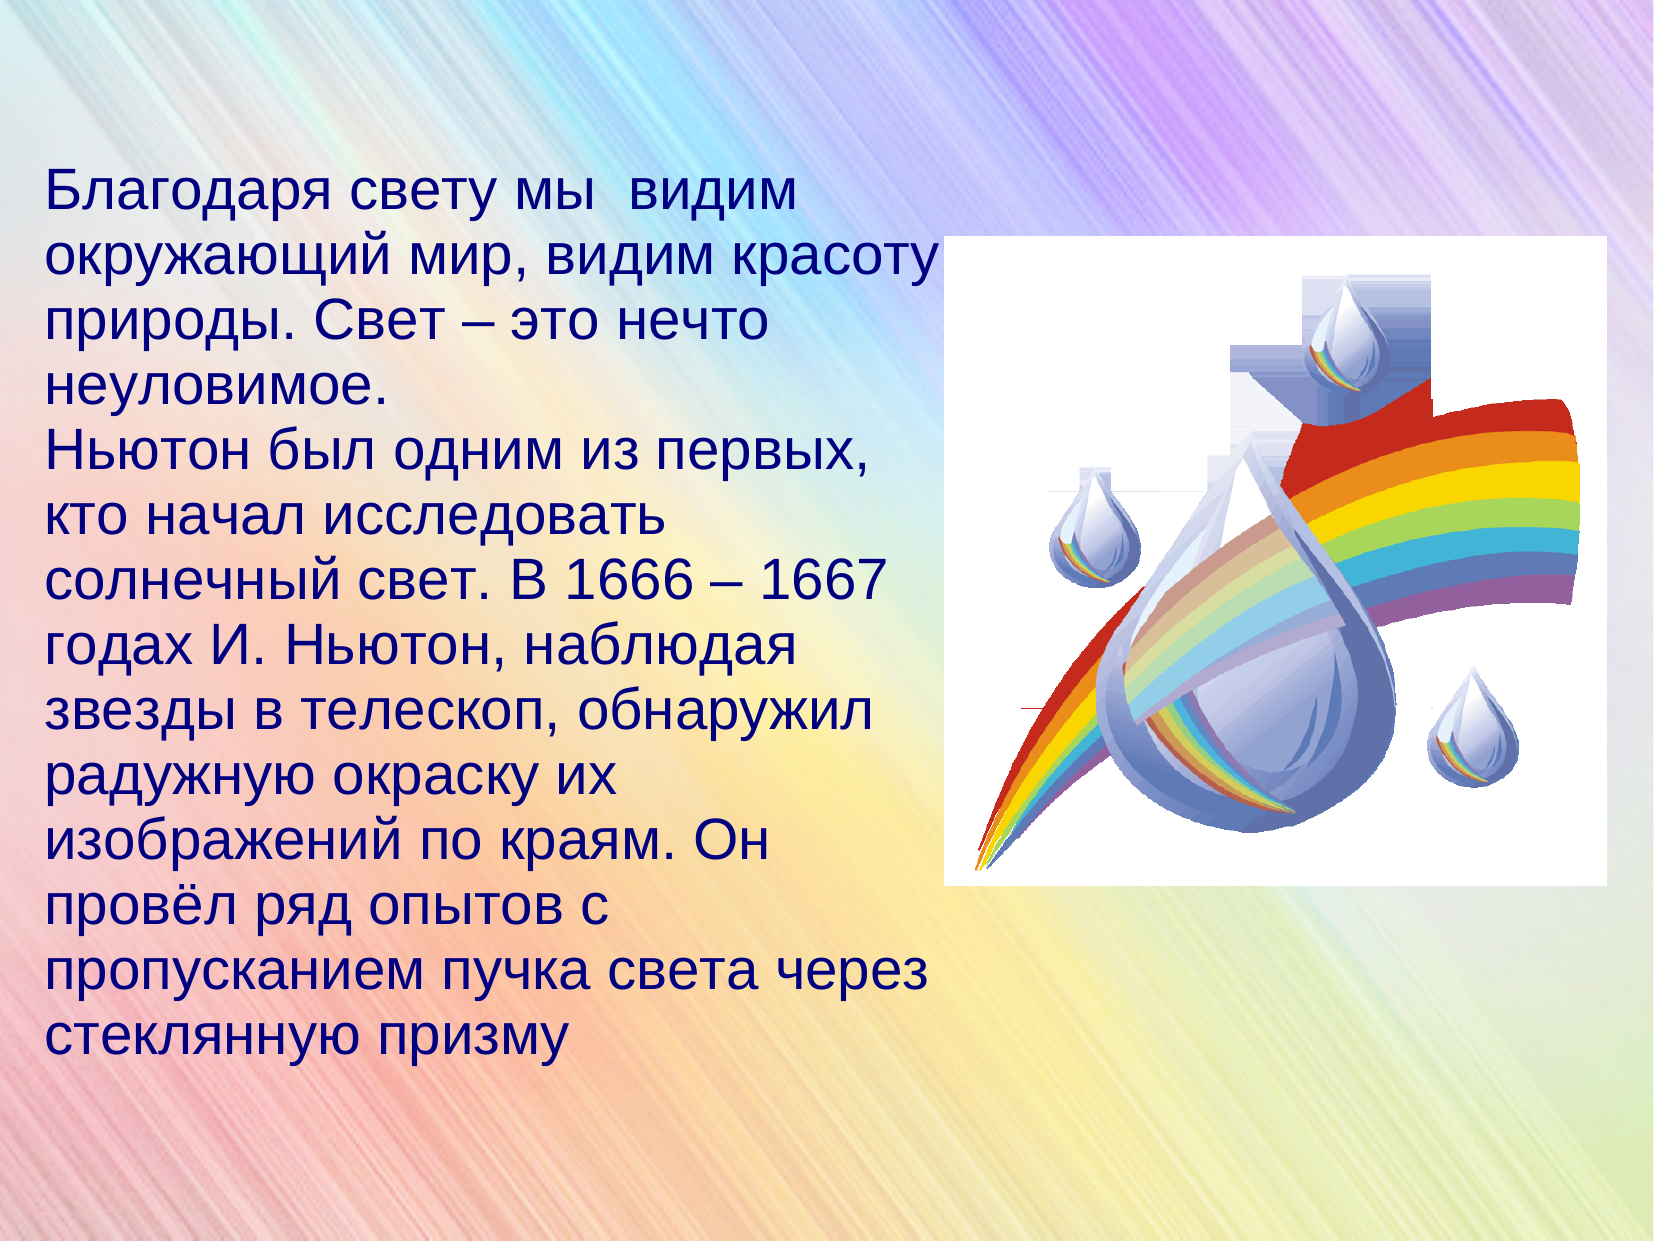

Благодаря свету мы видим окружающий мир, видим красоту природы. Свет – это нечто неуловимое.
Ньютон был одним из первых, кто начал исследовать солнечный свет. В 1666 – 1667 годах И. Ньютон, наблюдая звезды в телескоп, обнаружил радужную окраску их изображений по краям. Он провёл ряд опытов с пропусканием пучка света через стеклянную призму